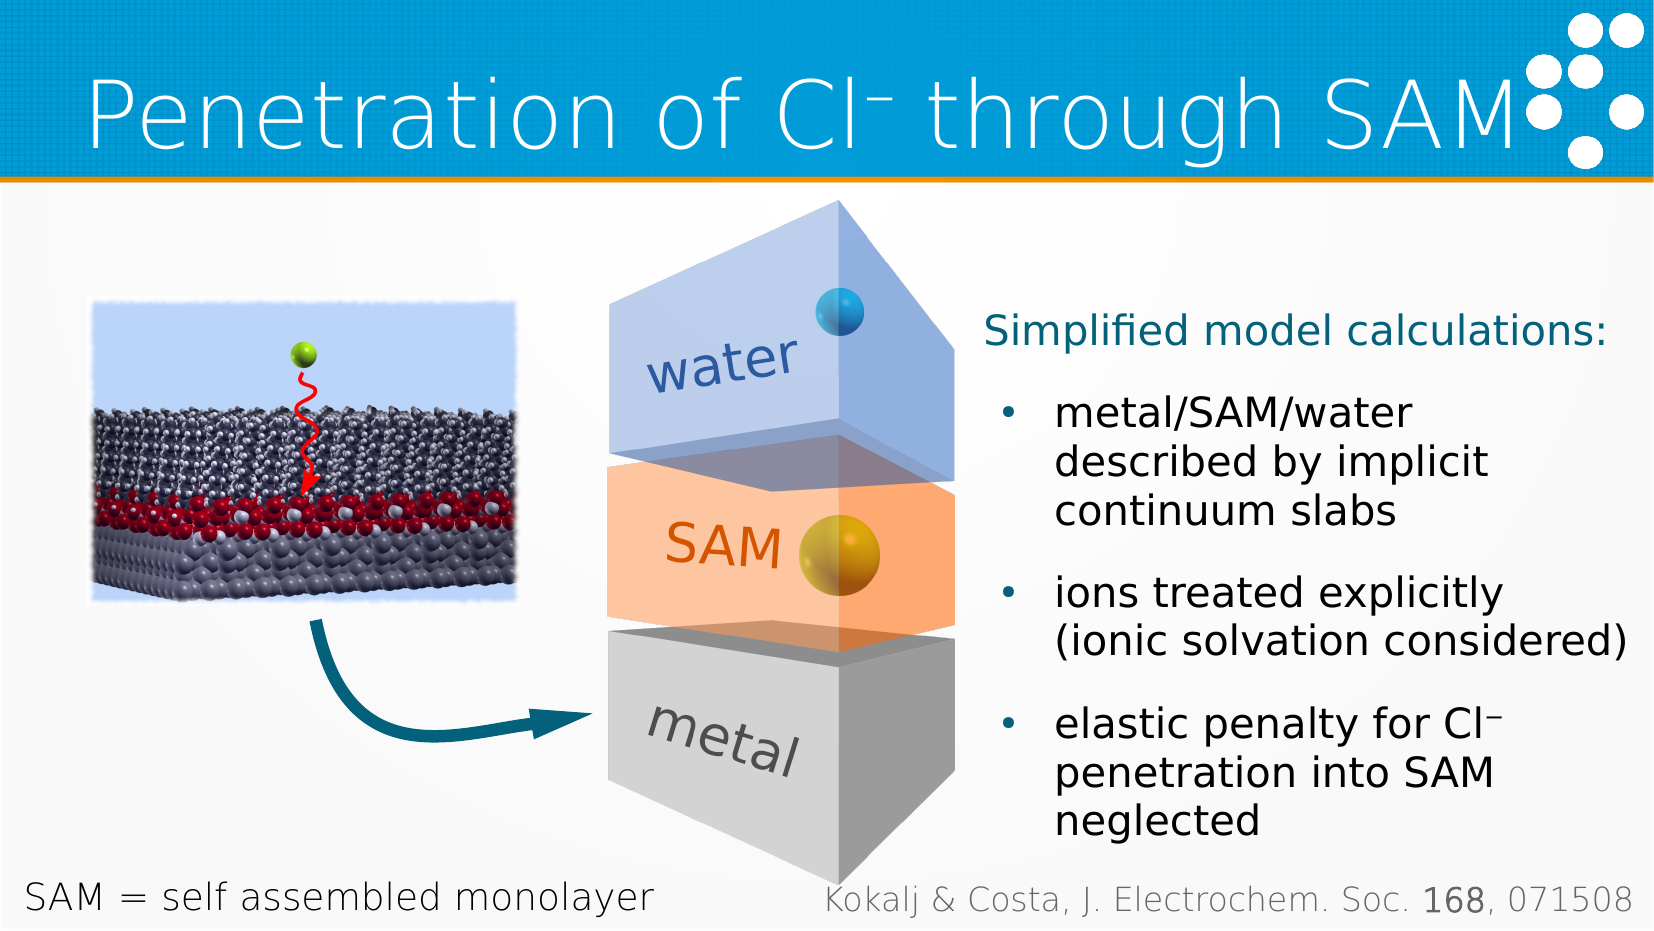

# Penetration of Cl− through SAM
Simplified model calculations:
metal/SAM/water described by implicit continuum slabs
ions treated explicitly (ionic solvation considered)
elastic penalty for Cl− penetration into SAM neglected
Kokalj & Costa, J. Electrochem. Soc. 168, 071508
SAM = self assembled monolayer